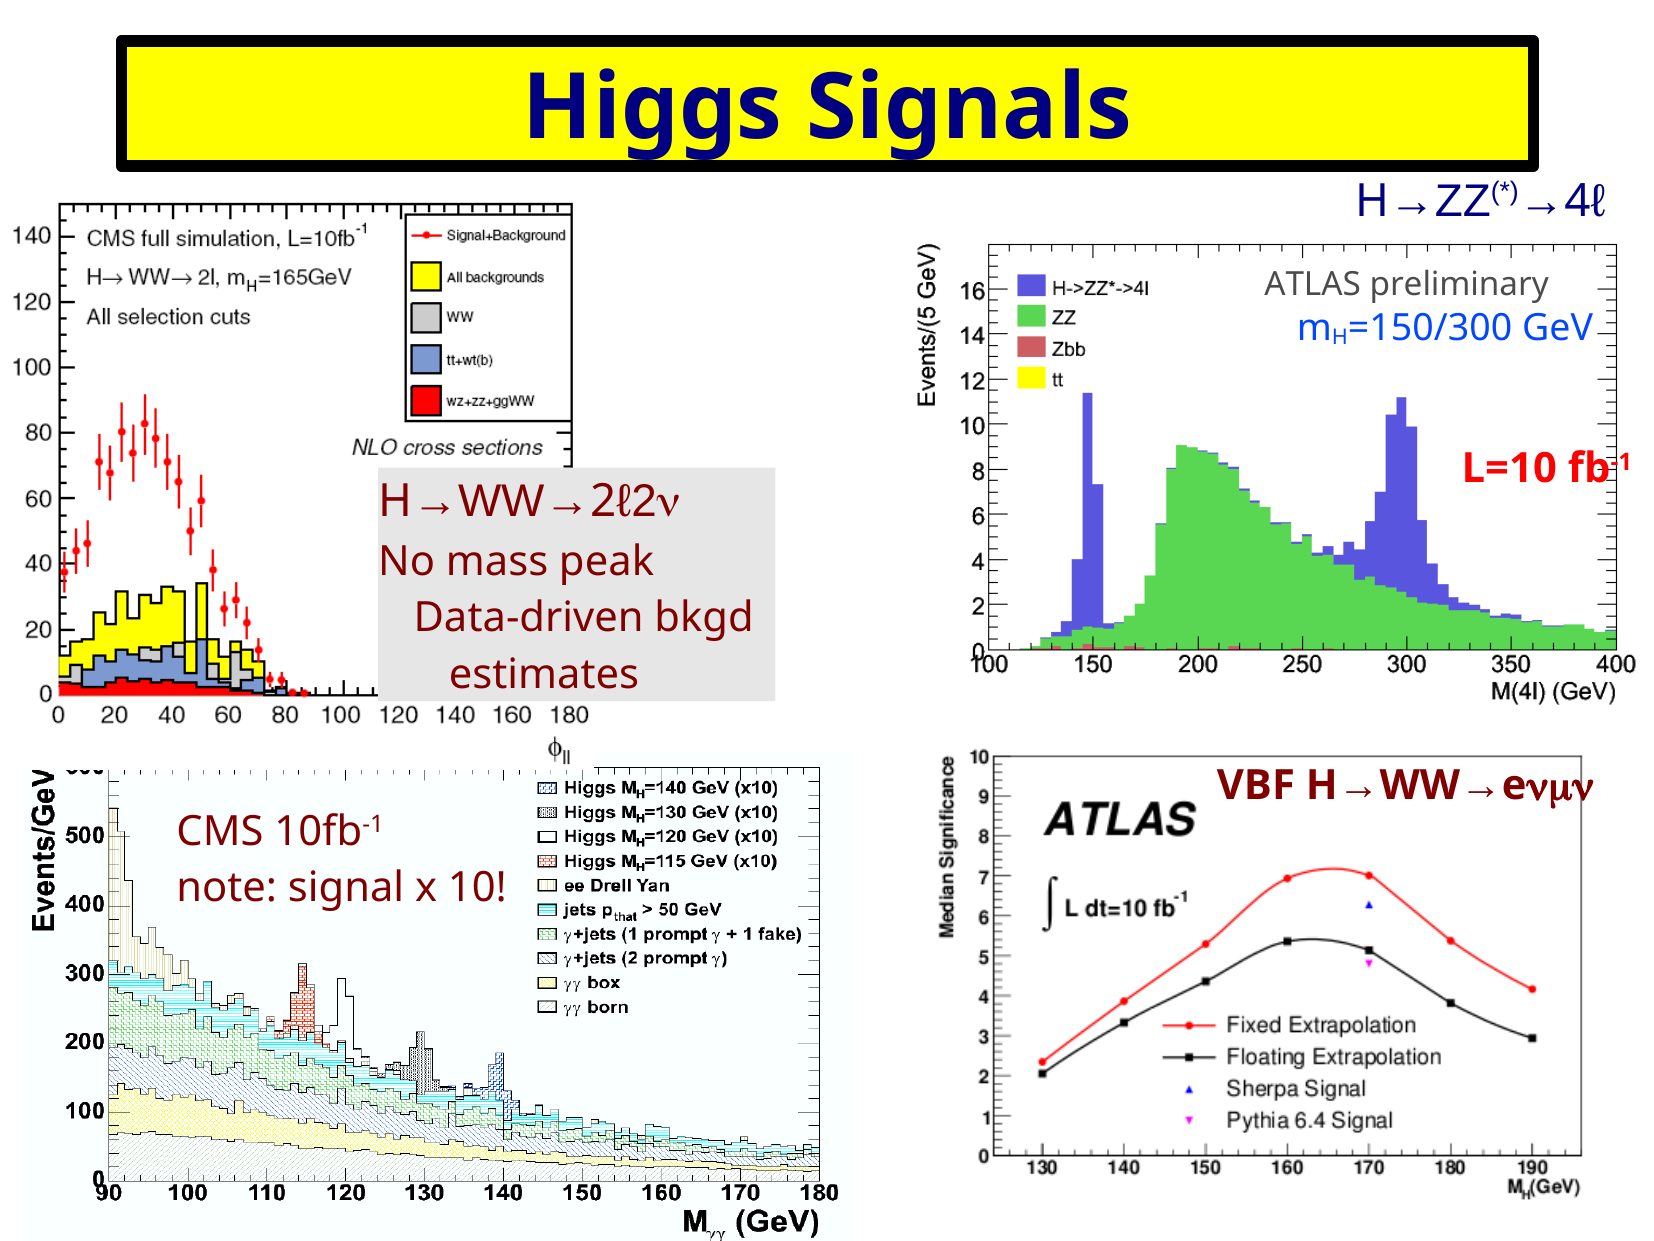

# Higgs Signals
H→ZZ(*)→4ℓ
ATLAS preliminary
mH=150/300 GeV
L=10 fb-1
H→WW→2ℓ2n
No mass peak
Data-driven bkgd estimates
VBF H→WW→enmn
CMS 10fb-1
note: signal x 10!
45